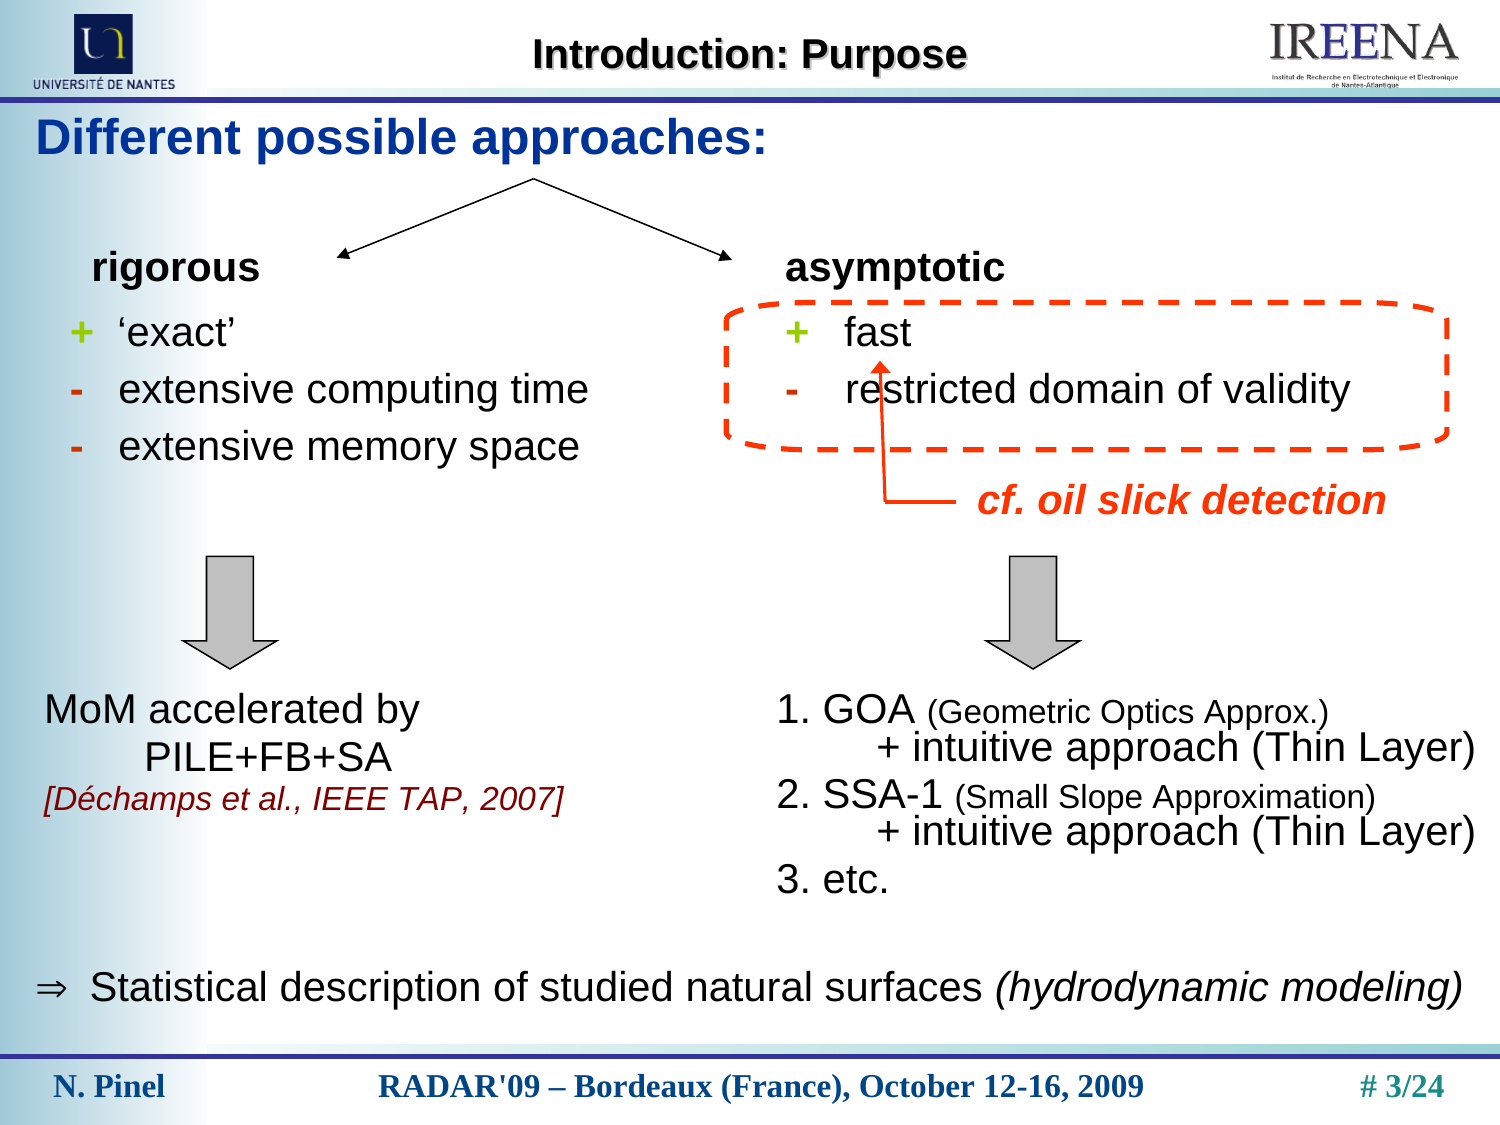

# Introduction: Purpose
Different possible approaches:
	rigorous				asymptotic
 + ‘exact’ 				+ fast
 - extensive computing time		- restricted domain of validity
 - extensive memory space
cf. oil slick detection
MoM accelerated by
	PILE+FB+SA
[Déchamps et al., IEEE TAP, 2007]
1. GOA (Geometric Optics Approx.)
+ intuitive approach (Thin Layer)
2. SSA-1 (Small Slope Approximation)
+ intuitive approach (Thin Layer)
3. etc.
 Statistical description of studied natural surfaces (hydrodynamic modeling)